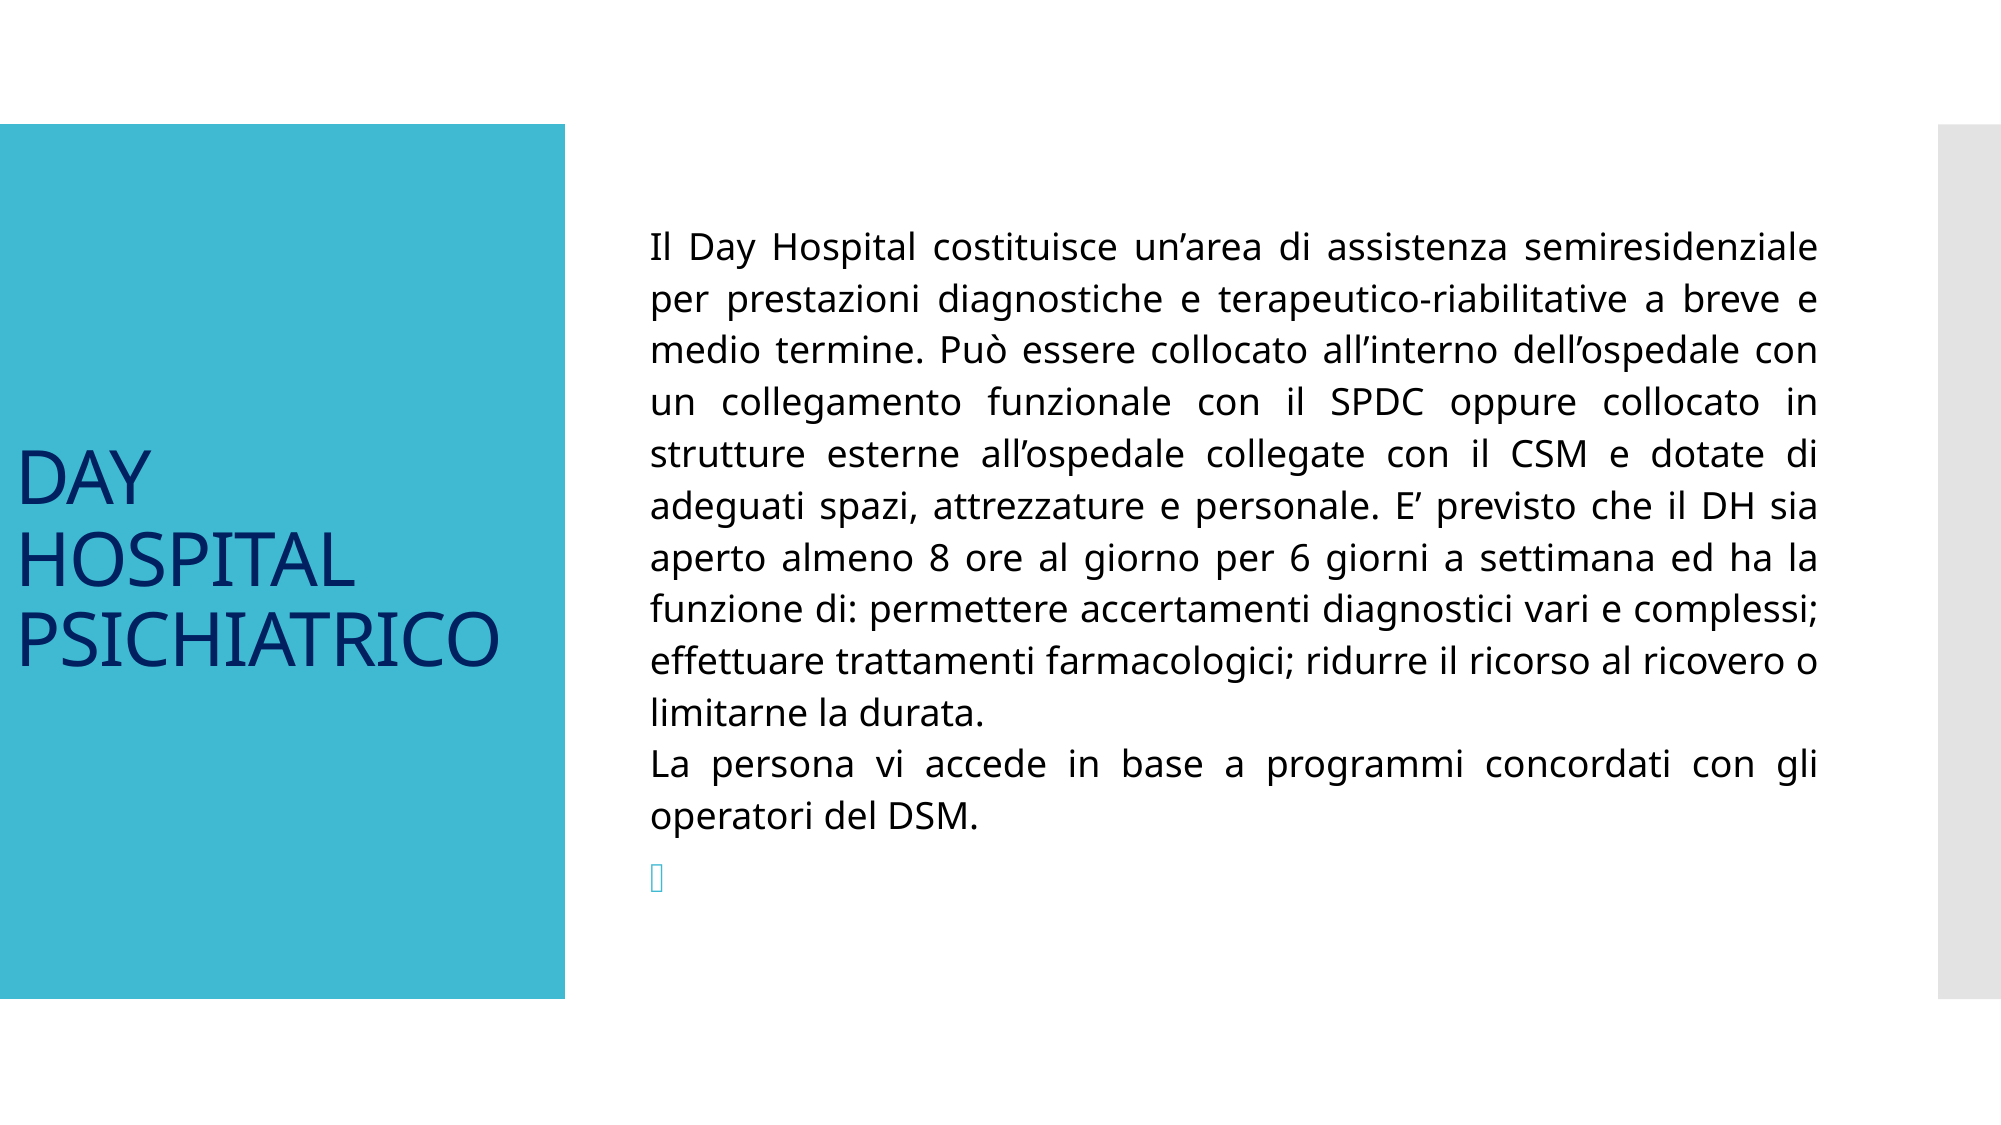

Il Day Hospital costituisce un’area di assistenza semiresidenziale per prestazioni diagnostiche e terapeutico-riabilitative a breve e medio termine. Può essere collocato all’interno dell’ospedale con un collegamento funzionale con il SPDC oppure collocato in strutture esterne all’ospedale collegate con il CSM e dotate di adeguati spazi, attrezzature e personale. E’ previsto che il DH sia aperto almeno 8 ore al giorno per 6 giorni a settimana ed ha la funzione di: permettere accertamenti diagnostici vari e complessi; effettuare trattamenti farmacologici; ridurre il ricorso al ricovero o limitarne la durata.
La persona vi accede in base a programmi concordati con gli operatori del DSM.
# DAY HOSPITAL PSICHIATRICO